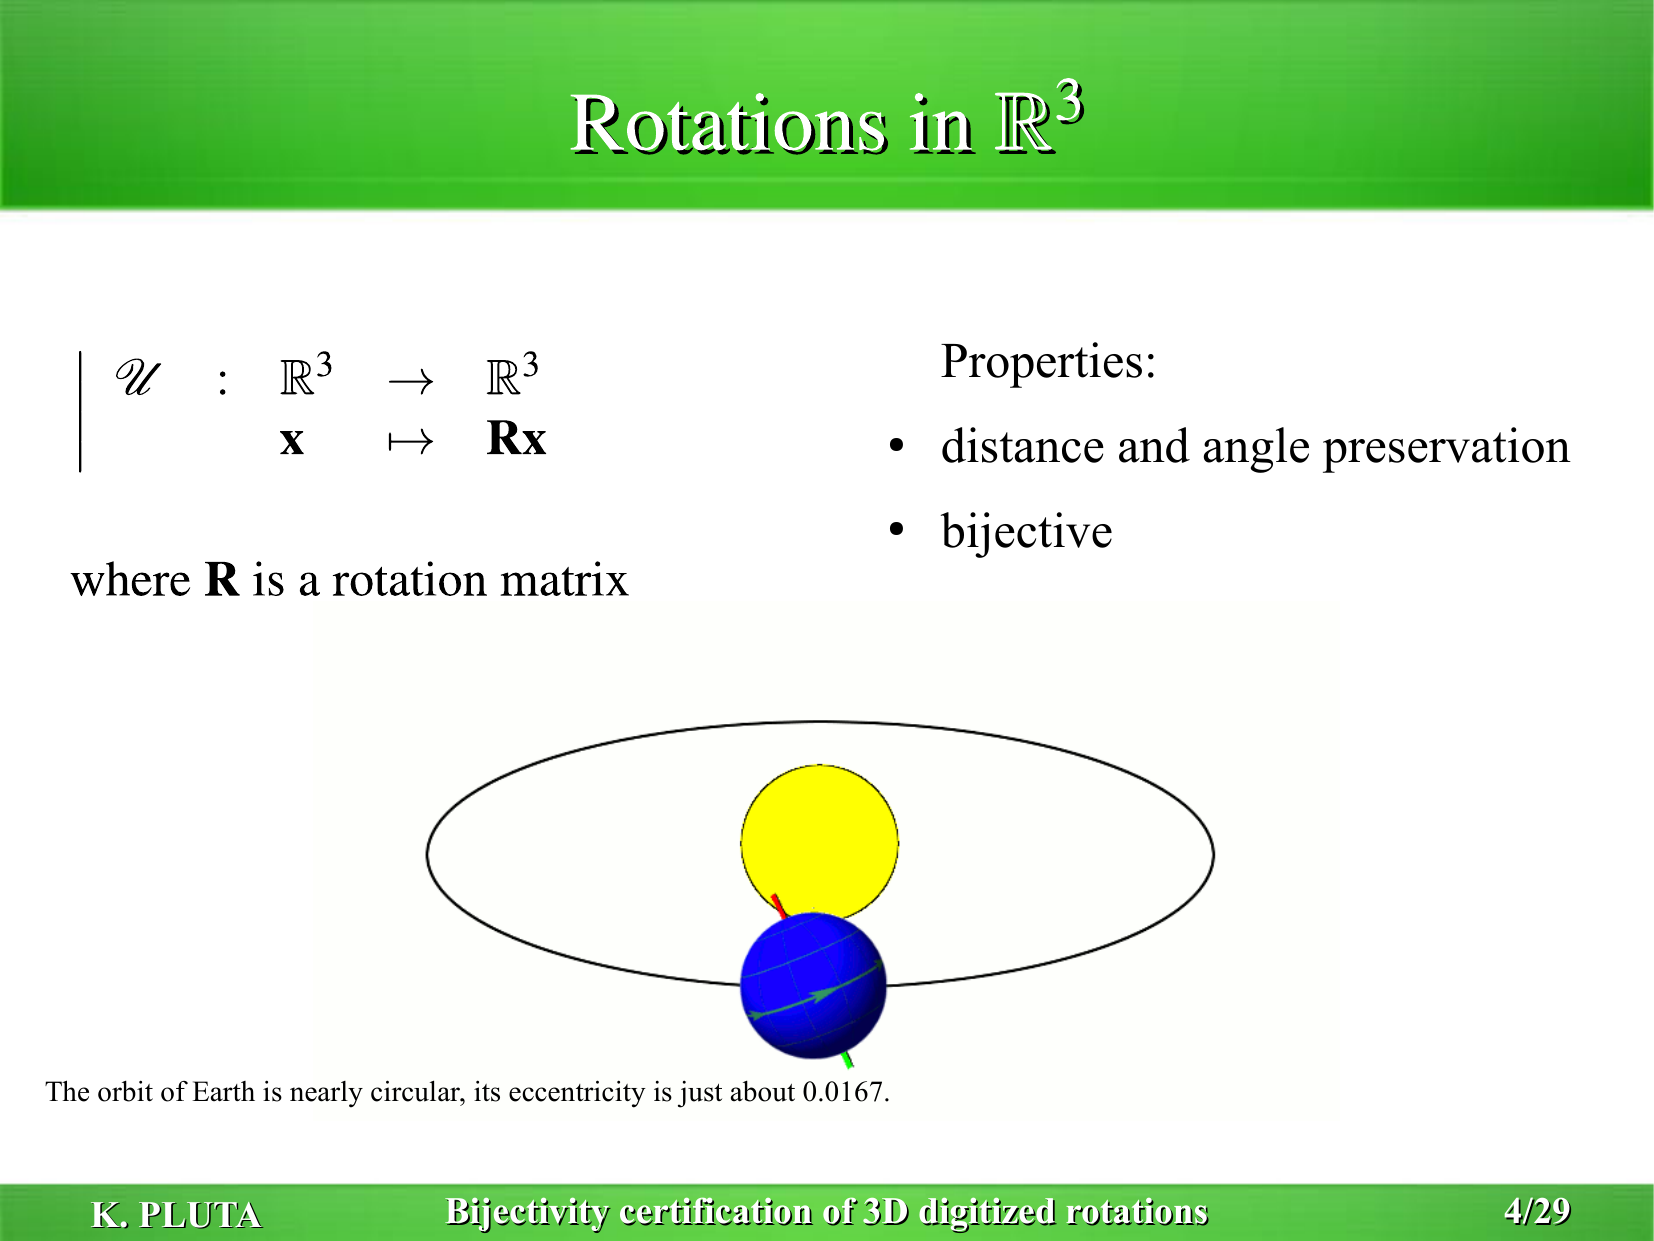

#
Properties:
distance and angle preservation
bijective
The orbit of Earth is nearly circular, its eccentricity is just about 0.0167.
Bijectivity certification of 3D digitized rotations
4